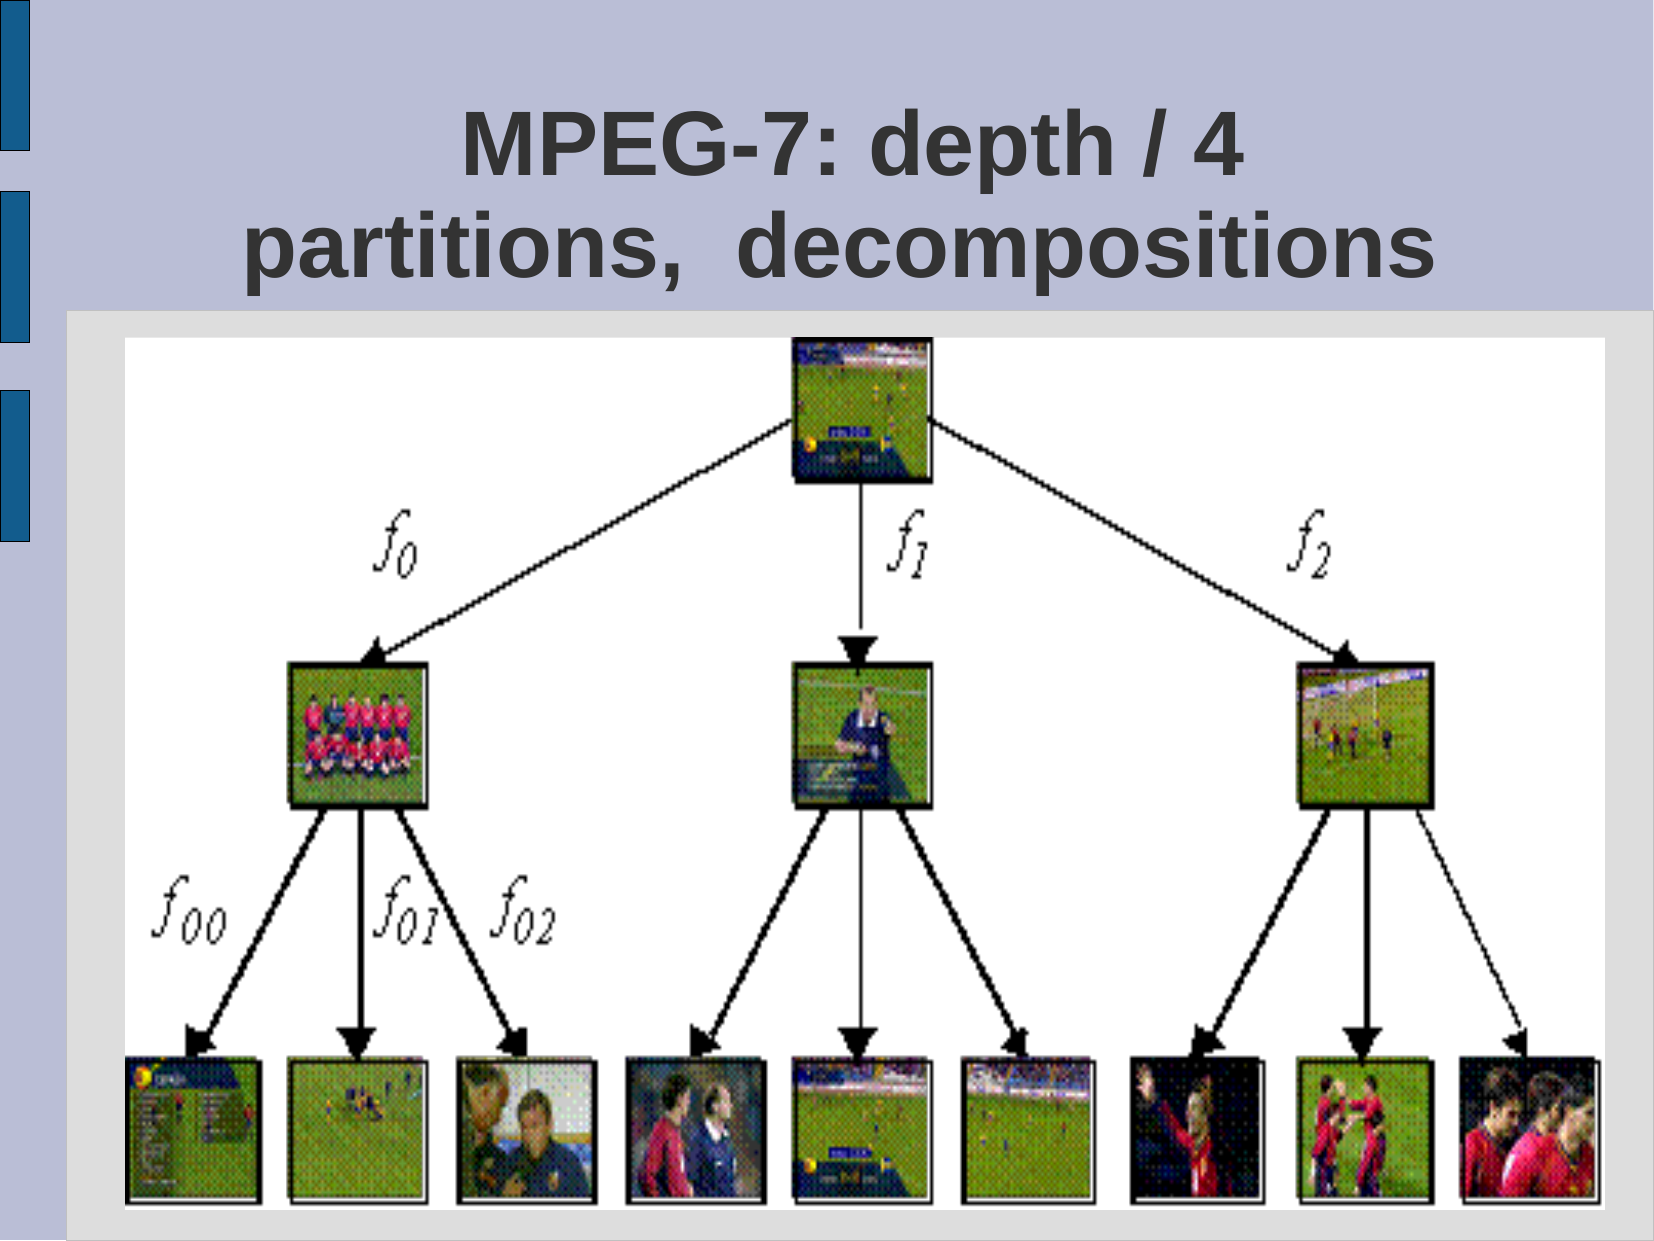

# MPEG-7: depth / 4 partitions, decompositions